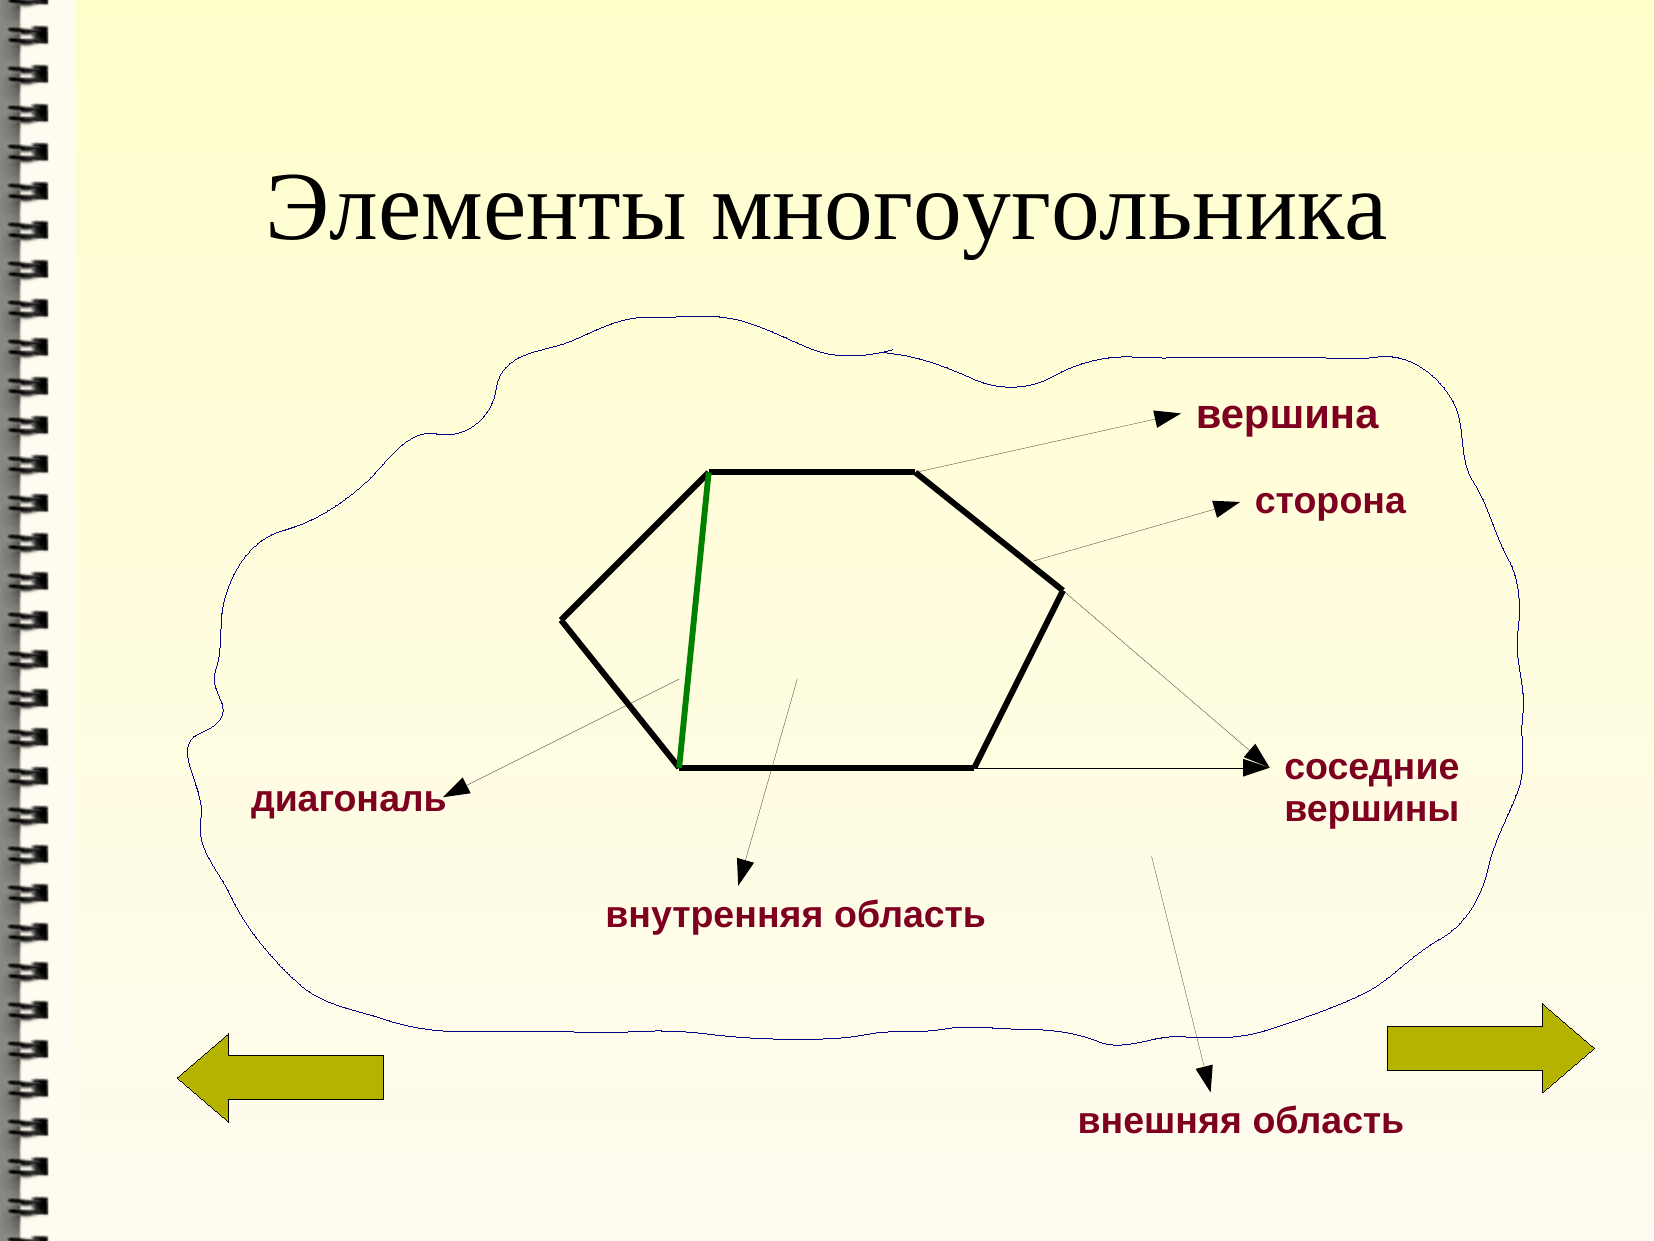

# Элементы многоугольника
вершина
сторона
соседние вершины
диагональ
внутренняя область
внешняя область